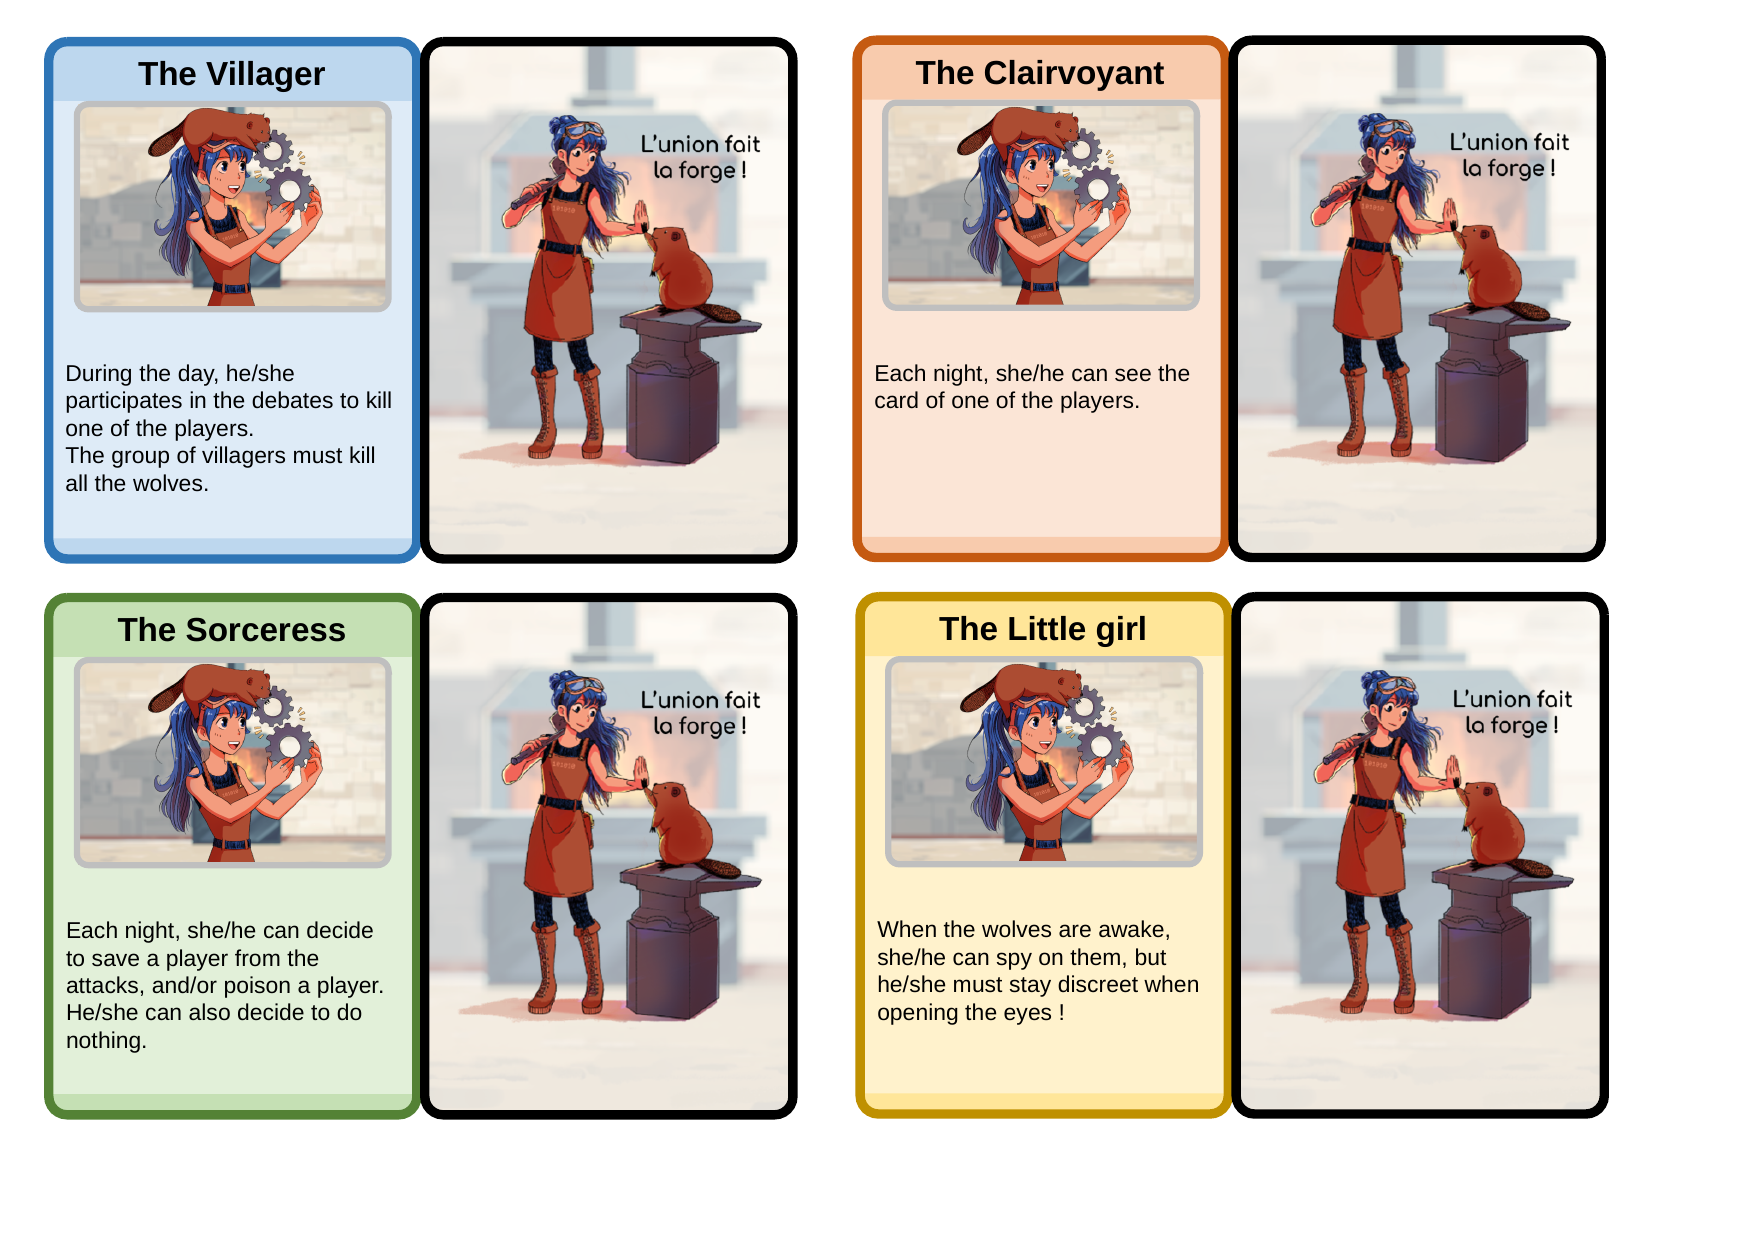

The Clairvoyant
The Villager
During the day, he/she participates in the debates to kill one of the players.
The group of villagers must kill all the wolves.
Each night, she/he can see the card of one of the players.
The Little girl
The Sorceress
When the wolves are awake, she/he can spy on them, but he/she must stay discreet when opening the eyes !
Each night, she/he can decide to save a player from the attacks, and/or poison a player.
He/she can also decide to do nothing.